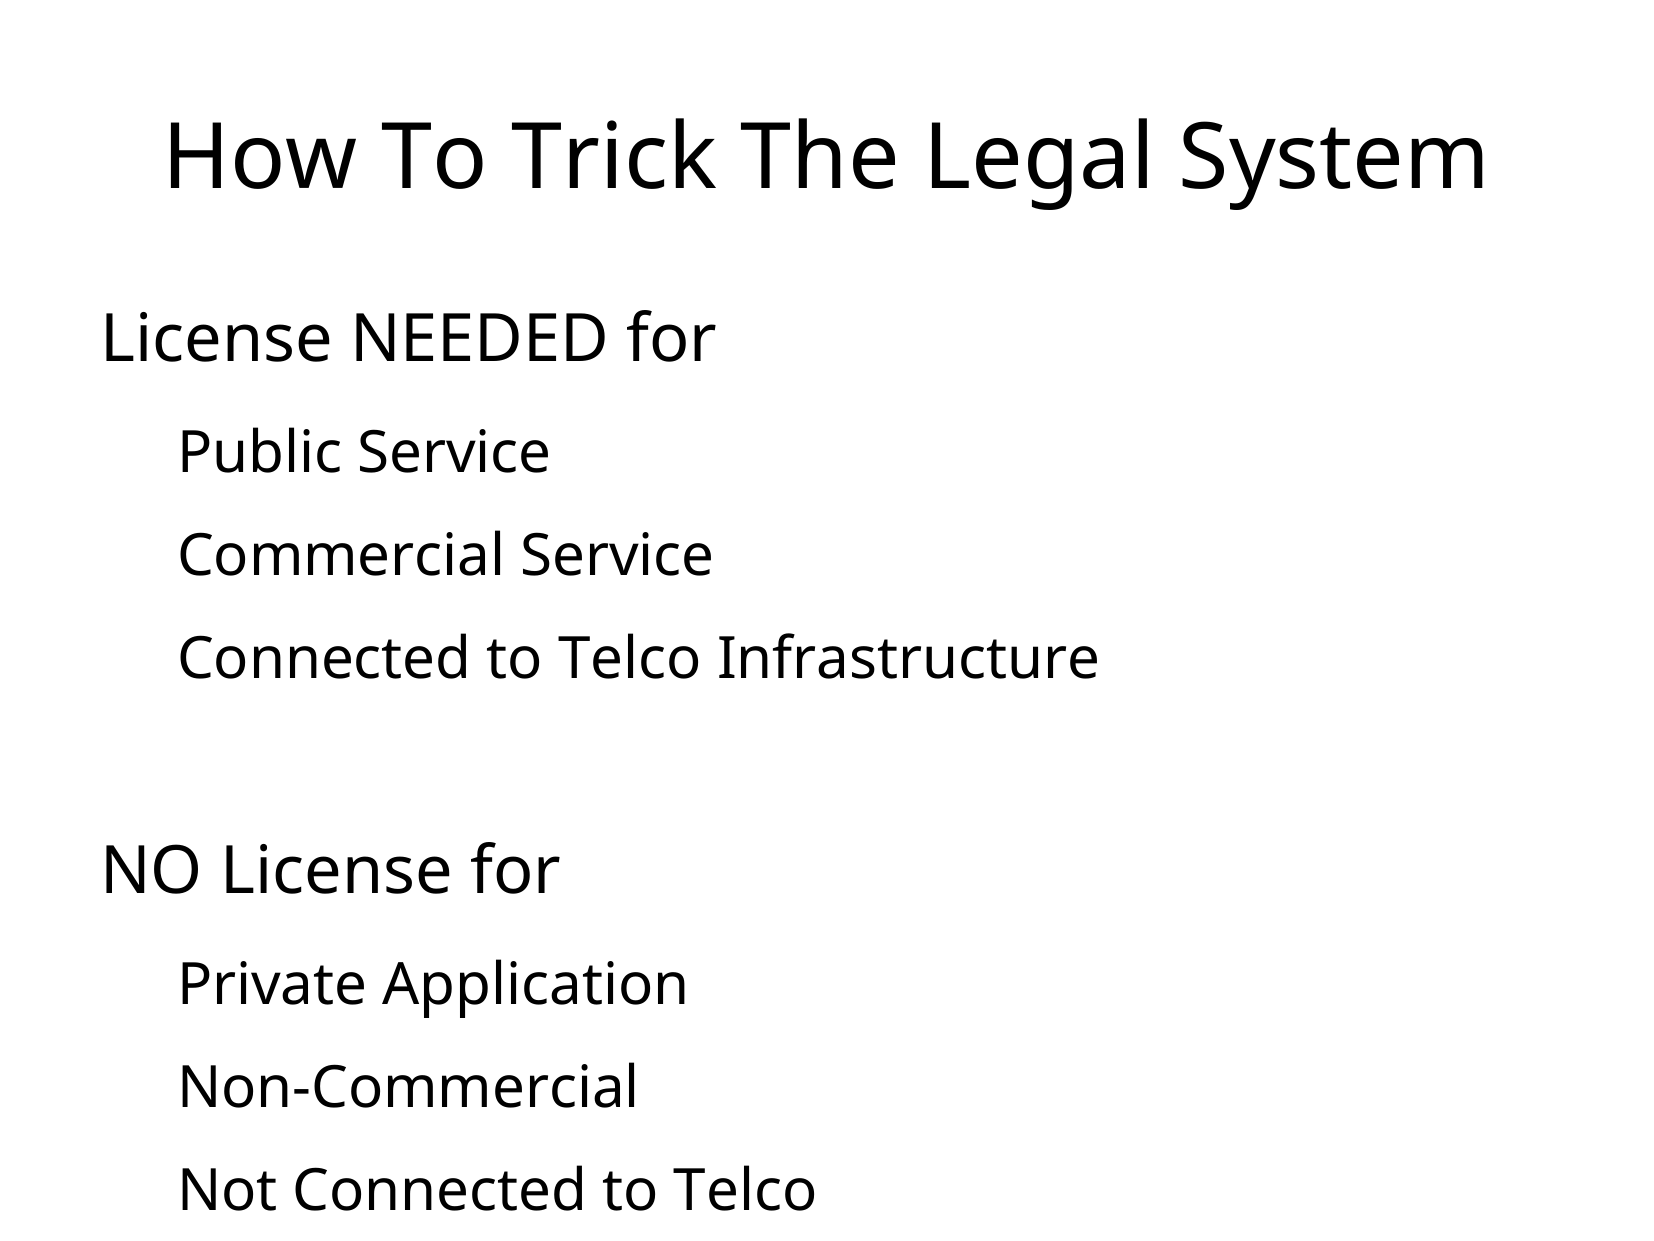

# How To Trick The Legal System
License NEEDED for
Public Service
Commercial Service
Connected to Telco Infrastructure
NO License for
Private Application
Non-Commercial
Not Connected to Telco